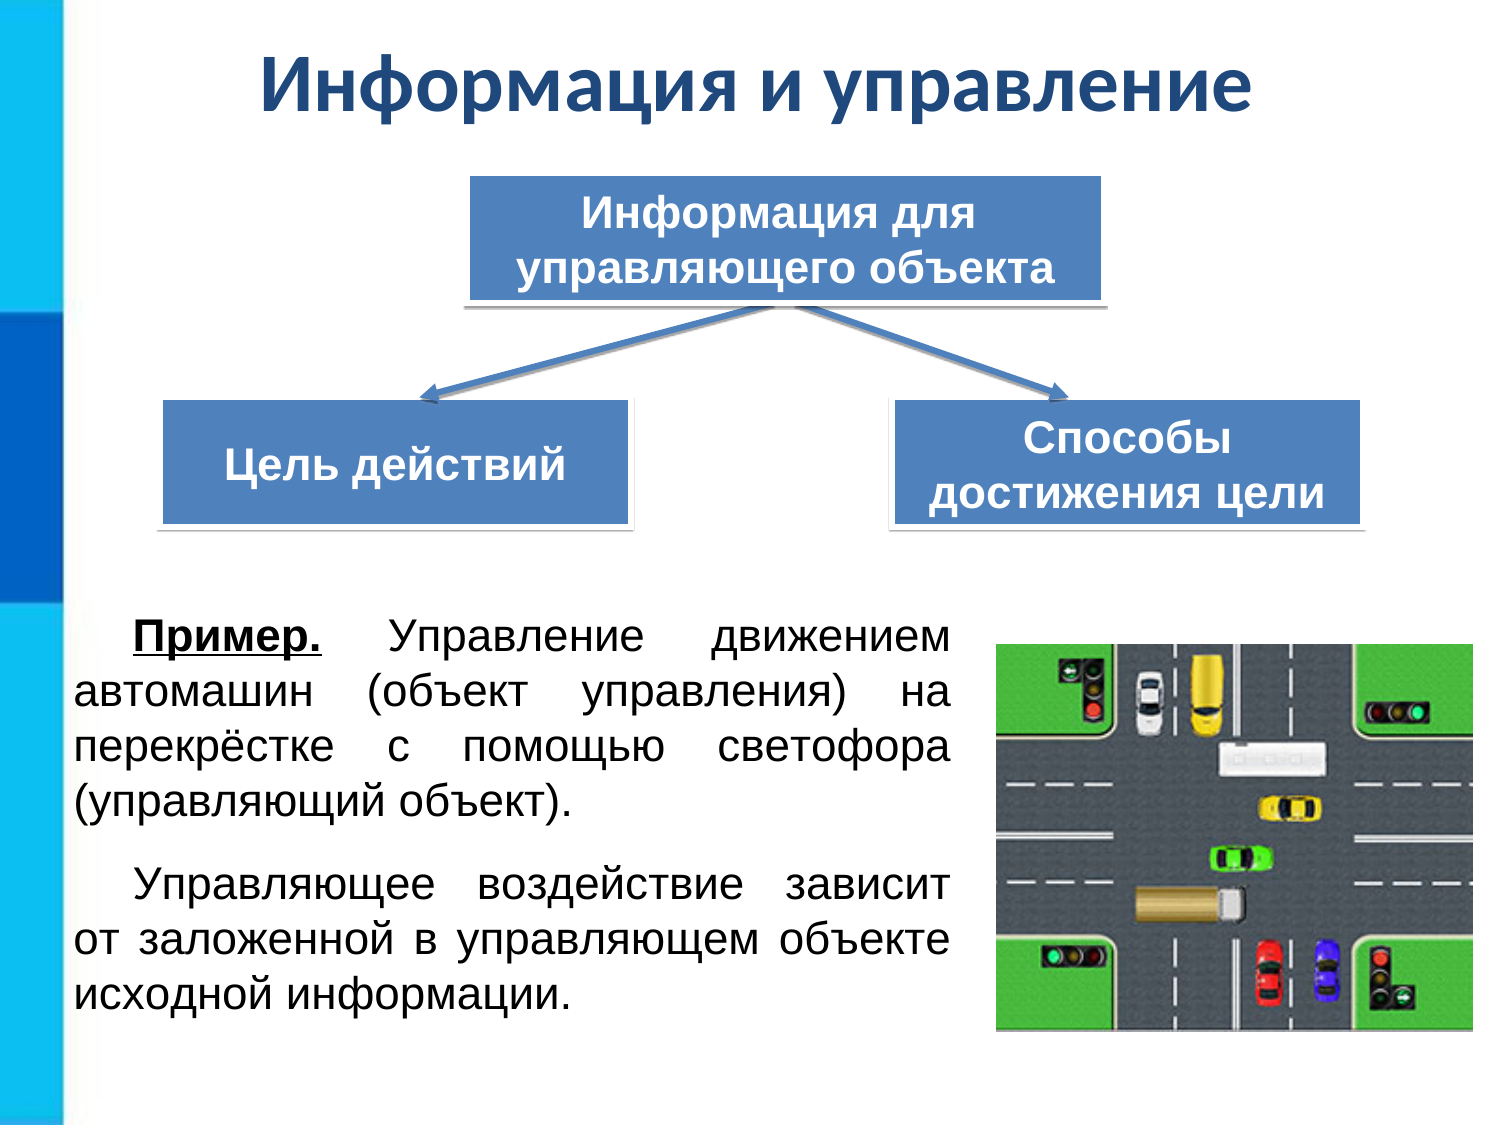

Информация и управление
Информация для
управляющего объекта
Цель действий
Способы
достижения цели
Пример. Управление движением автомашин (объект управления) на перекрёстке с помощью светофора (управляющий объект).
Управляющее воздействие зависит от заложенной в управляющем объекте исходной информации.